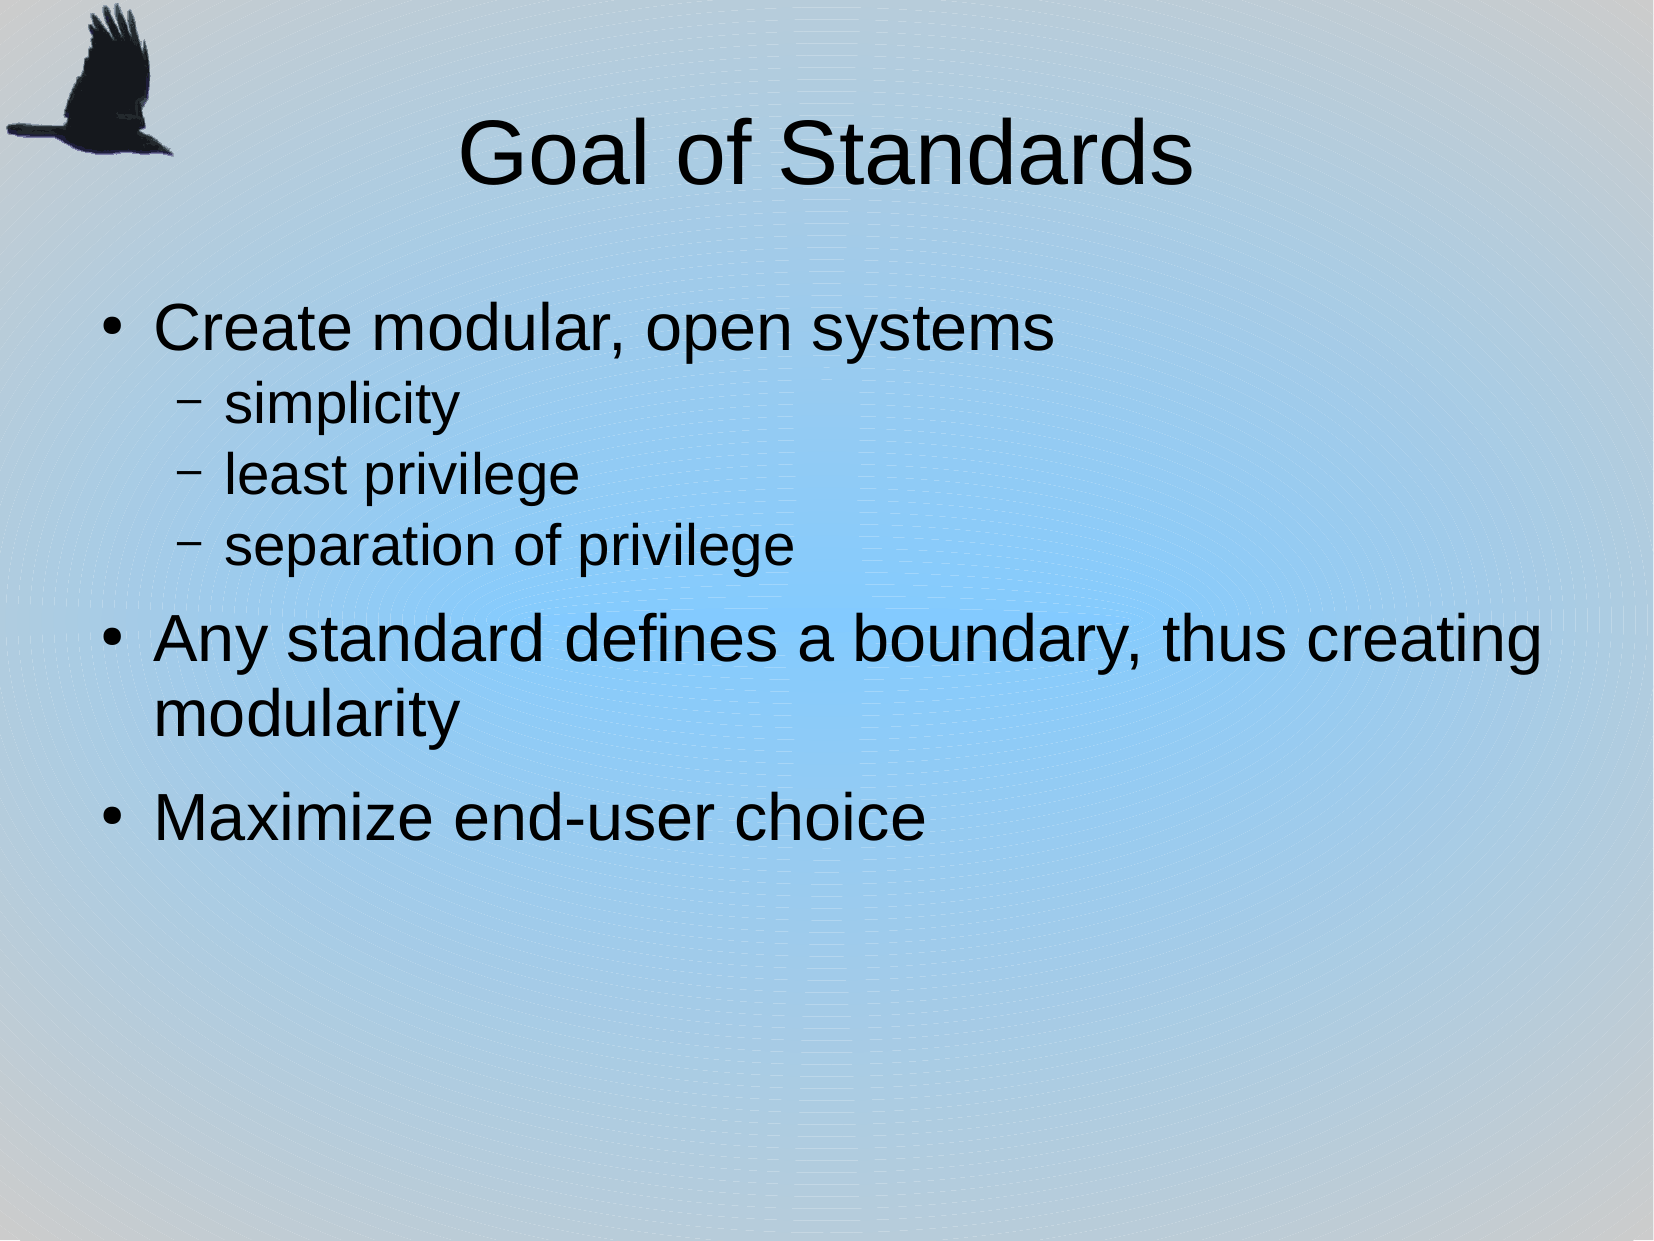

# Goal of Standards
Create modular, open systems
simplicity
least privilege
separation of privilege
Any standard defines a boundary, thus creating modularity
Maximize end-user choice